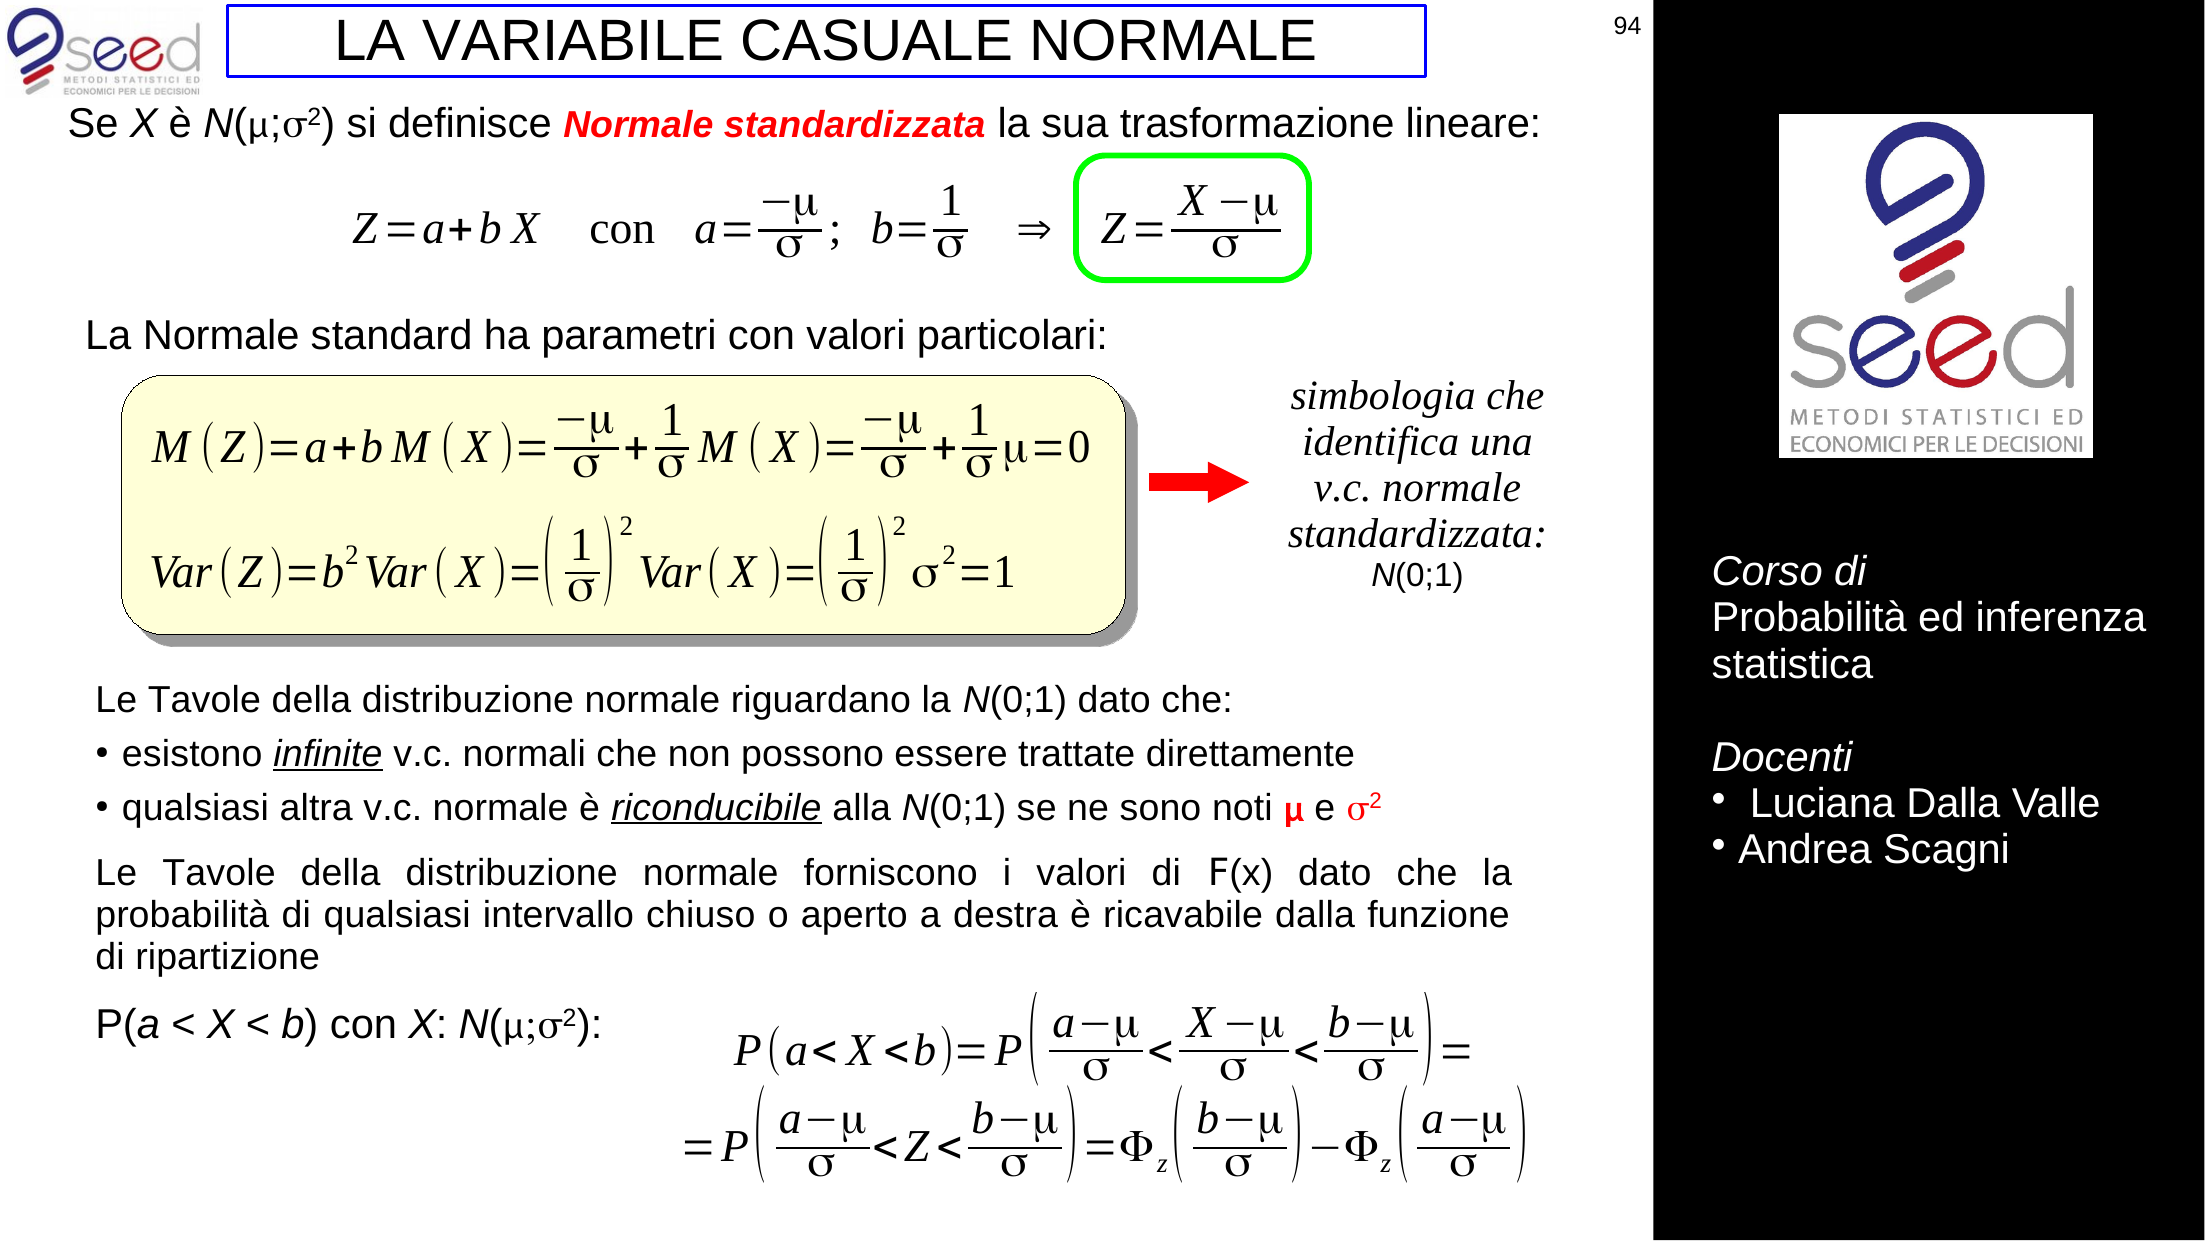

LA VARIABILE CASUALE NORMALE
Se X è N(;2) si definisce Normale standardizzata la sua trasformazione lineare:
La Normale standard ha parametri con valori particolari:
simbologia che
identifica una
v.c. normale
standardizzata:
N(0;1)
Le Tavole della distribuzione normale riguardano la N(0;1) dato che:
esistono infinite v.c. normali che non possono essere trattate direttamente
qualsiasi altra v.c. normale è riconducibile alla N(0;1) se ne sono noti  e 2
Le Tavole della distribuzione normale forniscono i valori di F(x) dato che la probabilità di qualsiasi intervallo chiuso o aperto a destra è ricavabile dalla funzione di ripartizione
P(a < X < b) con X: N(;2):